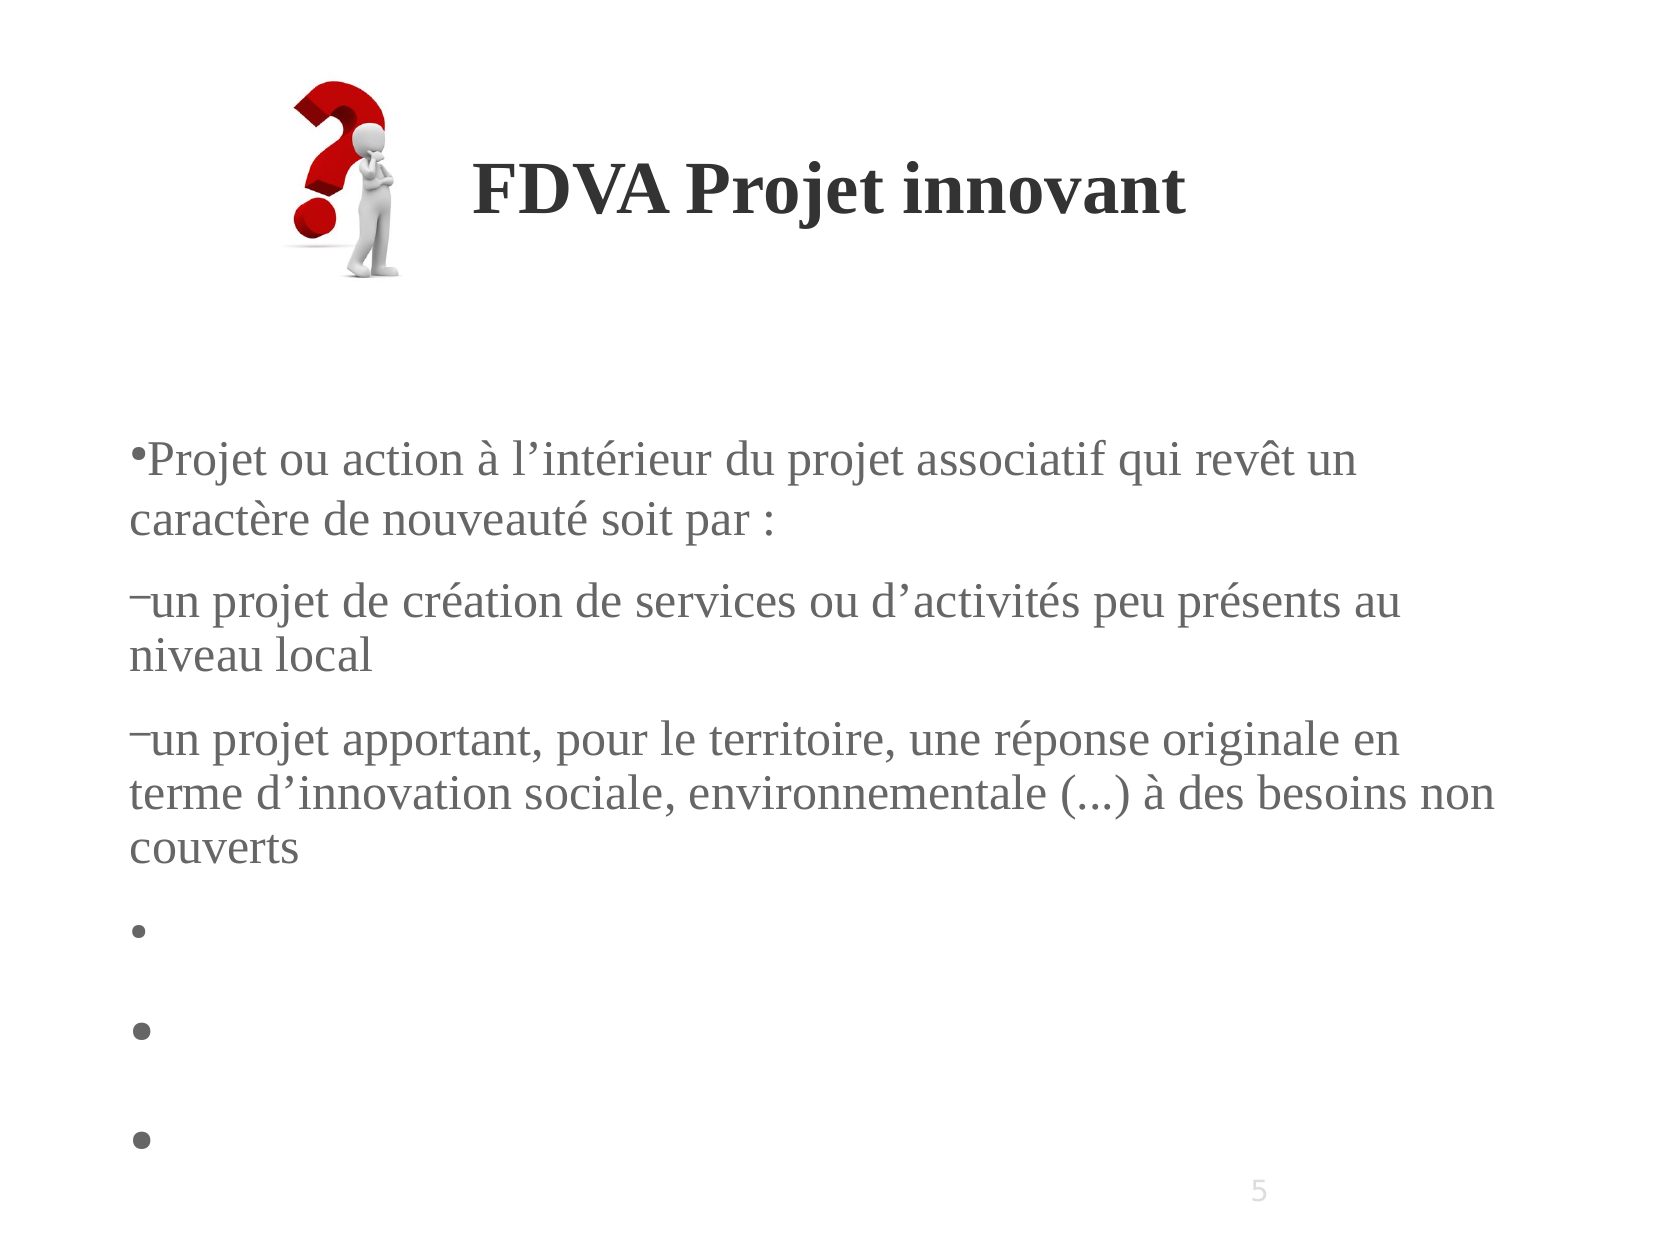

FDVA Projet innovant
# Projet ou action à l’intérieur du projet associatif qui revêt un caractère de nouveauté soit par :
un projet de création de services ou d’activités peu présents au niveau local
un projet apportant, pour le territoire, une réponse originale en terme d’innovation sociale, environnementale (...) à des besoins non couverts